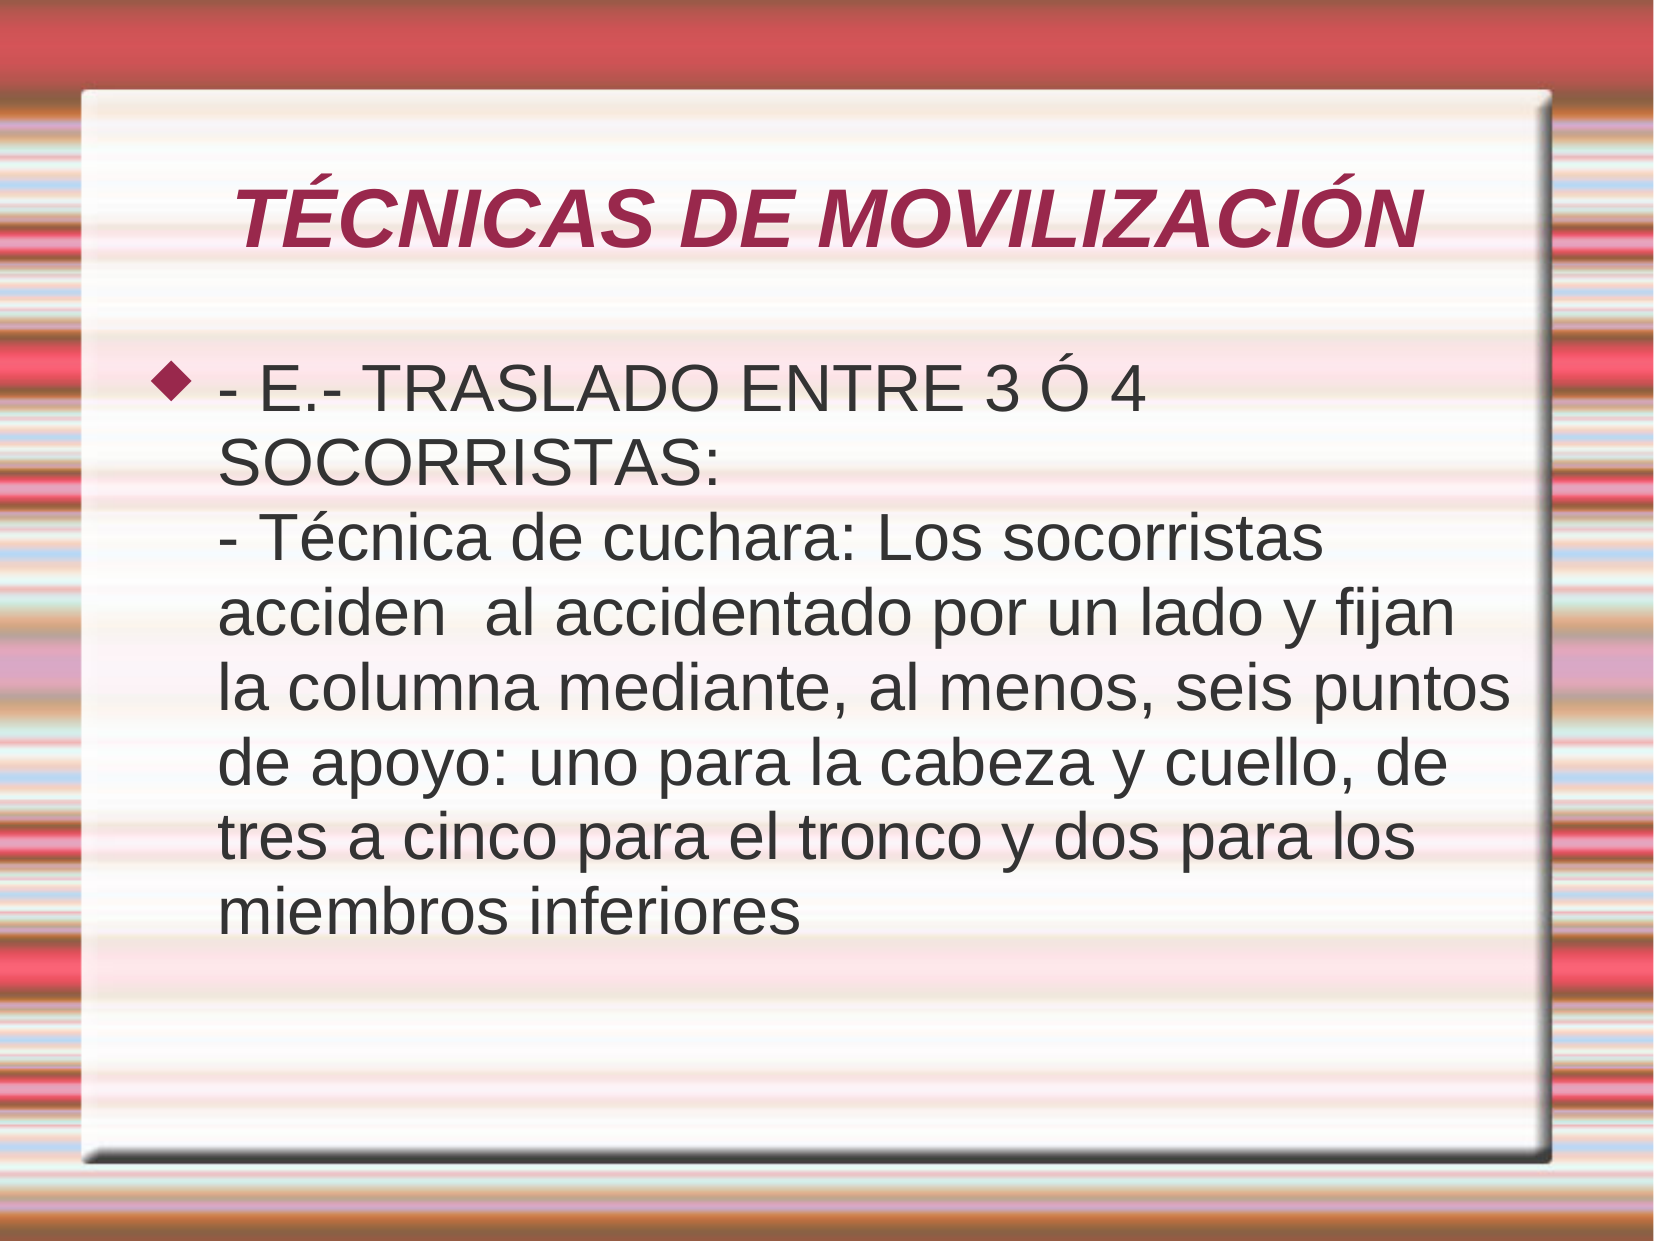

# TÉCNICAS DE MOVILIZACIÓN
- E.- TRASLADO ENTRE 3 Ó 4 SOCORRISTAS:
- Técnica de cuchara: Los socorristas acciden al accidentado por un lado y fijan la columna mediante, al menos, seis puntos de apoyo: uno para la cabeza y cuello, de tres a cinco para el tronco y dos para los miembros inferiores